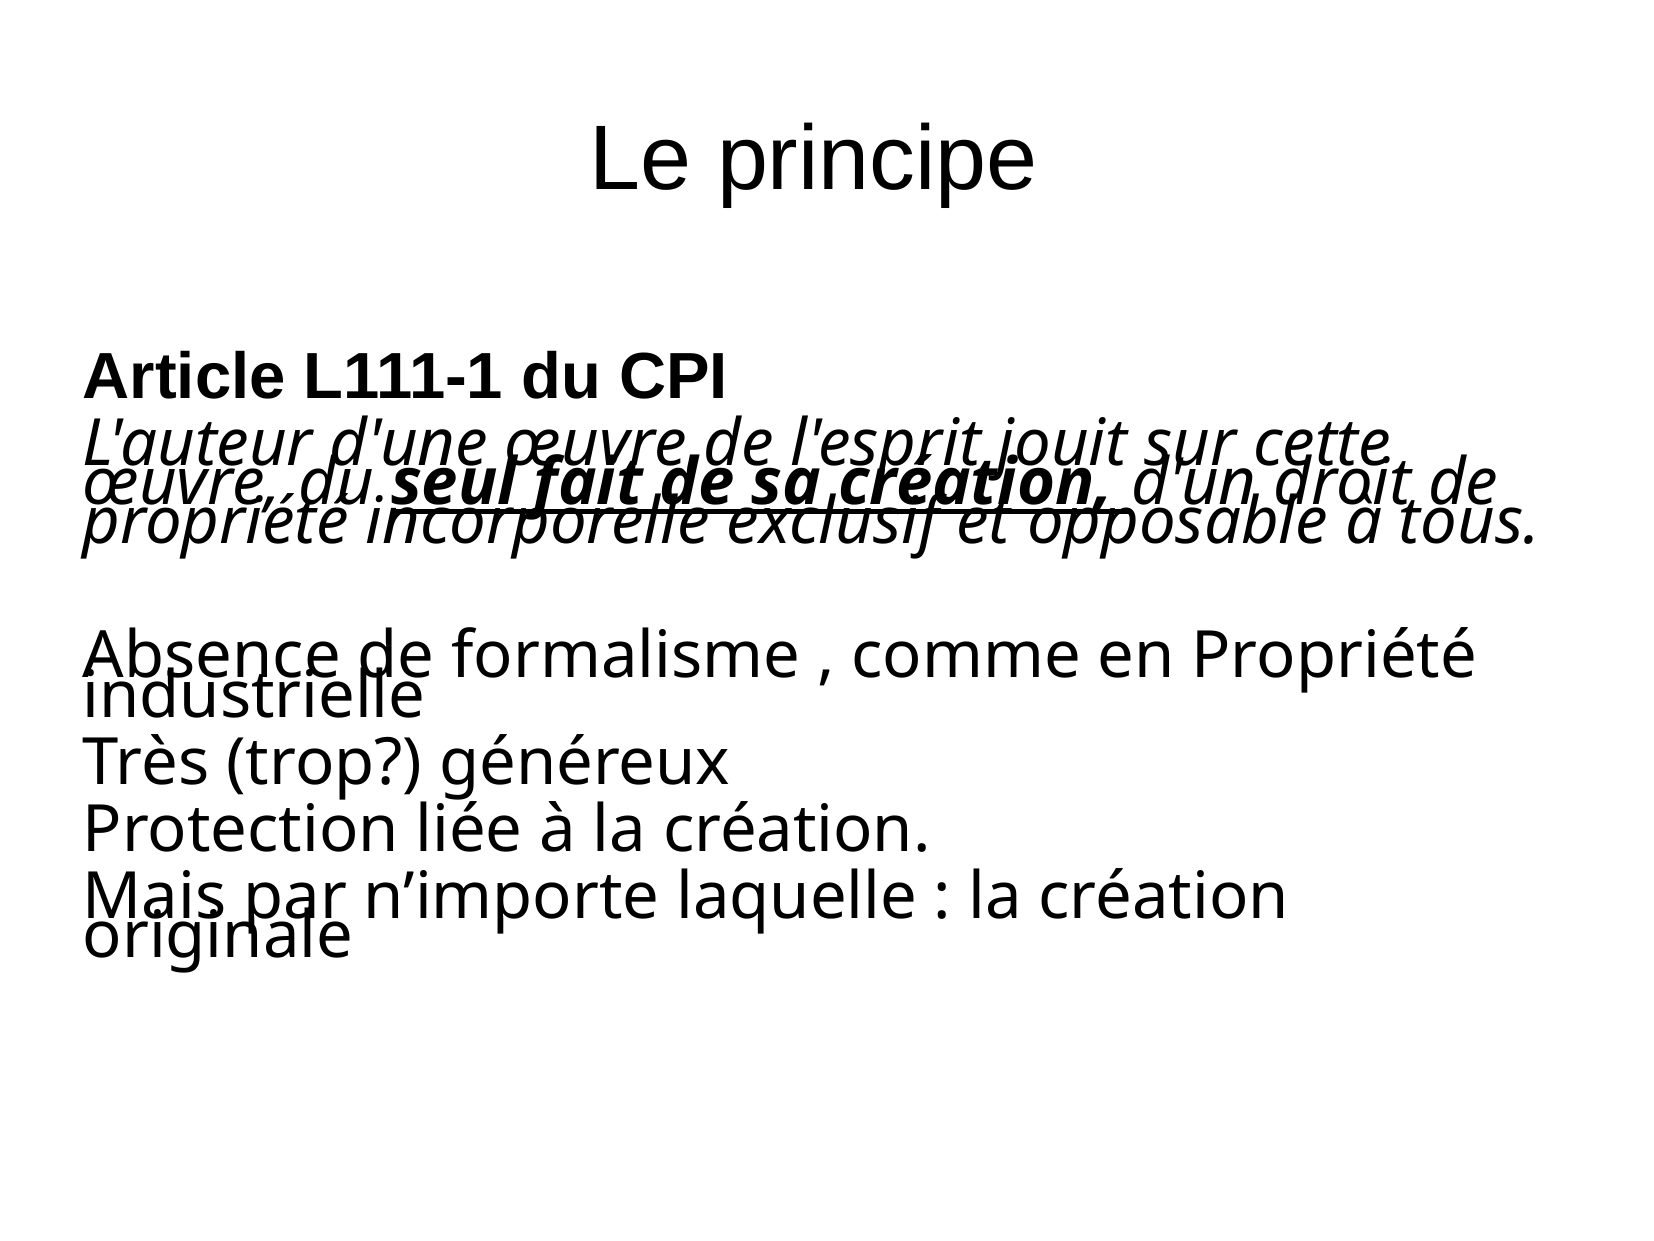

# Le principe
Article L111-1 du CPI
L'auteur d'une œuvre de l'esprit jouit sur cette œuvre, du seul fait de sa création, d'un droit de propriété incorporelle exclusif et opposable à tous.
Absence de formalisme , comme en Propriété industrielle
Très (trop?) généreux
Protection liée à la création.
Mais par n’importe laquelle : la création originale